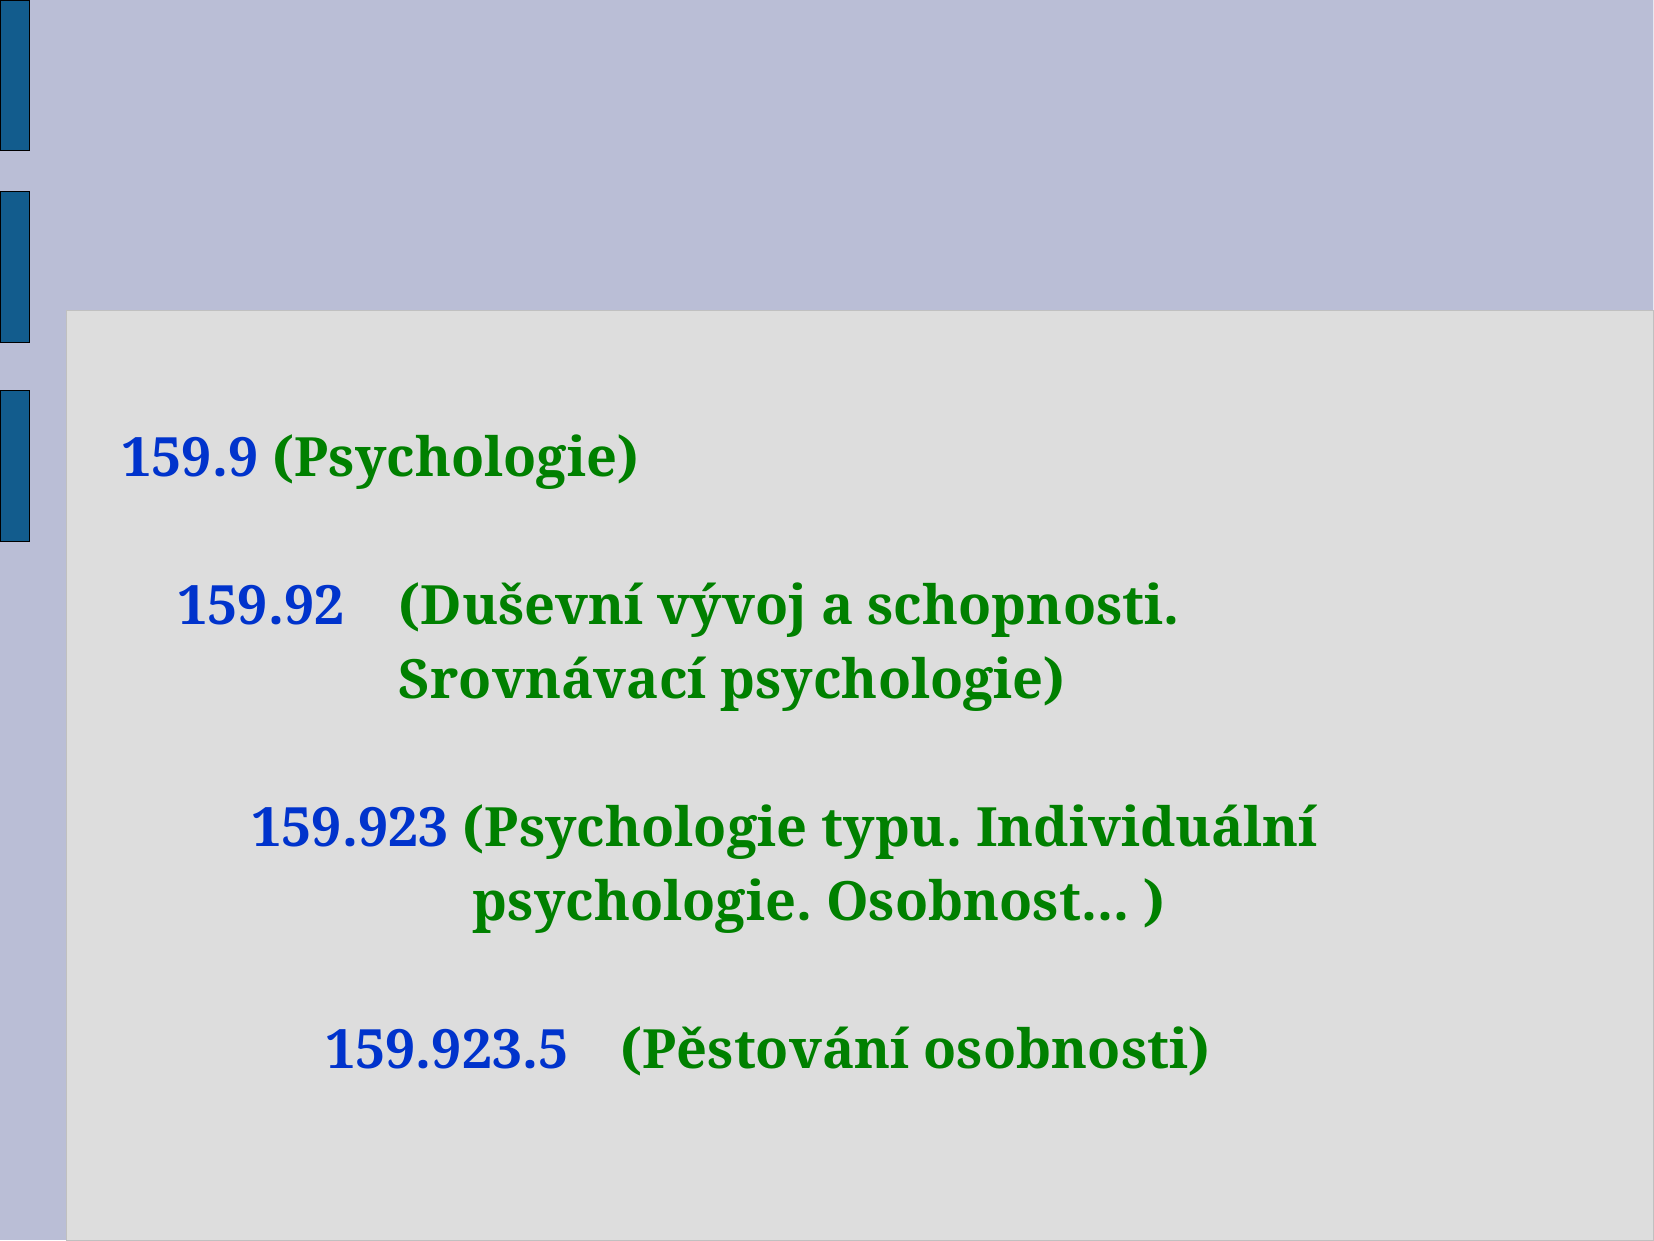

#
159.9 (Psychologie)
 159.92 	(Duševní vývoj a schopnosti.						 		Srovnávací psychologie)
	159.923 (Psychologie typu. Individuální				 			psychologie. Osobnost... )
		159.923.5 	(Pěstování osobnosti)